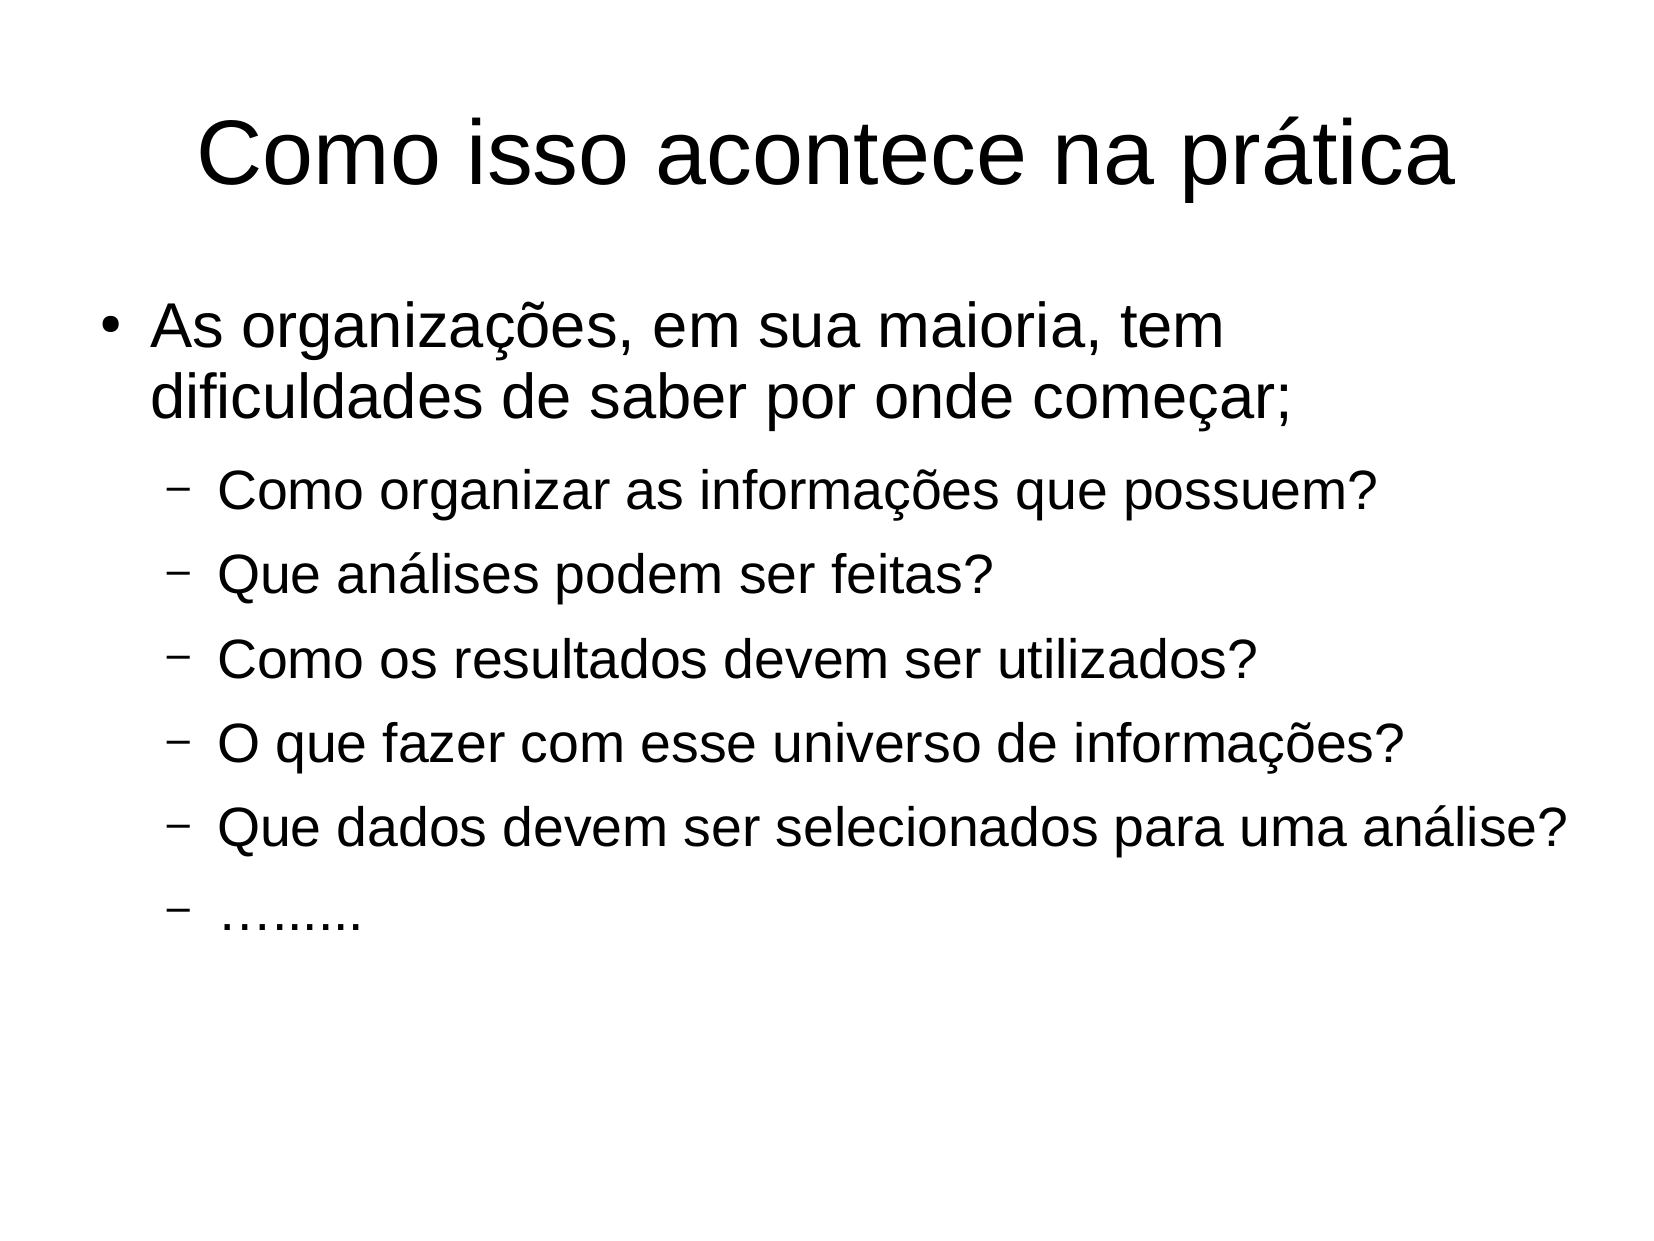

# Como isso acontece na prática
As organizações, em sua maioria, tem dificuldades de saber por onde começar;
Como organizar as informações que possuem?
Que análises podem ser feitas?
Como os resultados devem ser utilizados?
O que fazer com esse universo de informações?
Que dados devem ser selecionados para uma análise?
…......